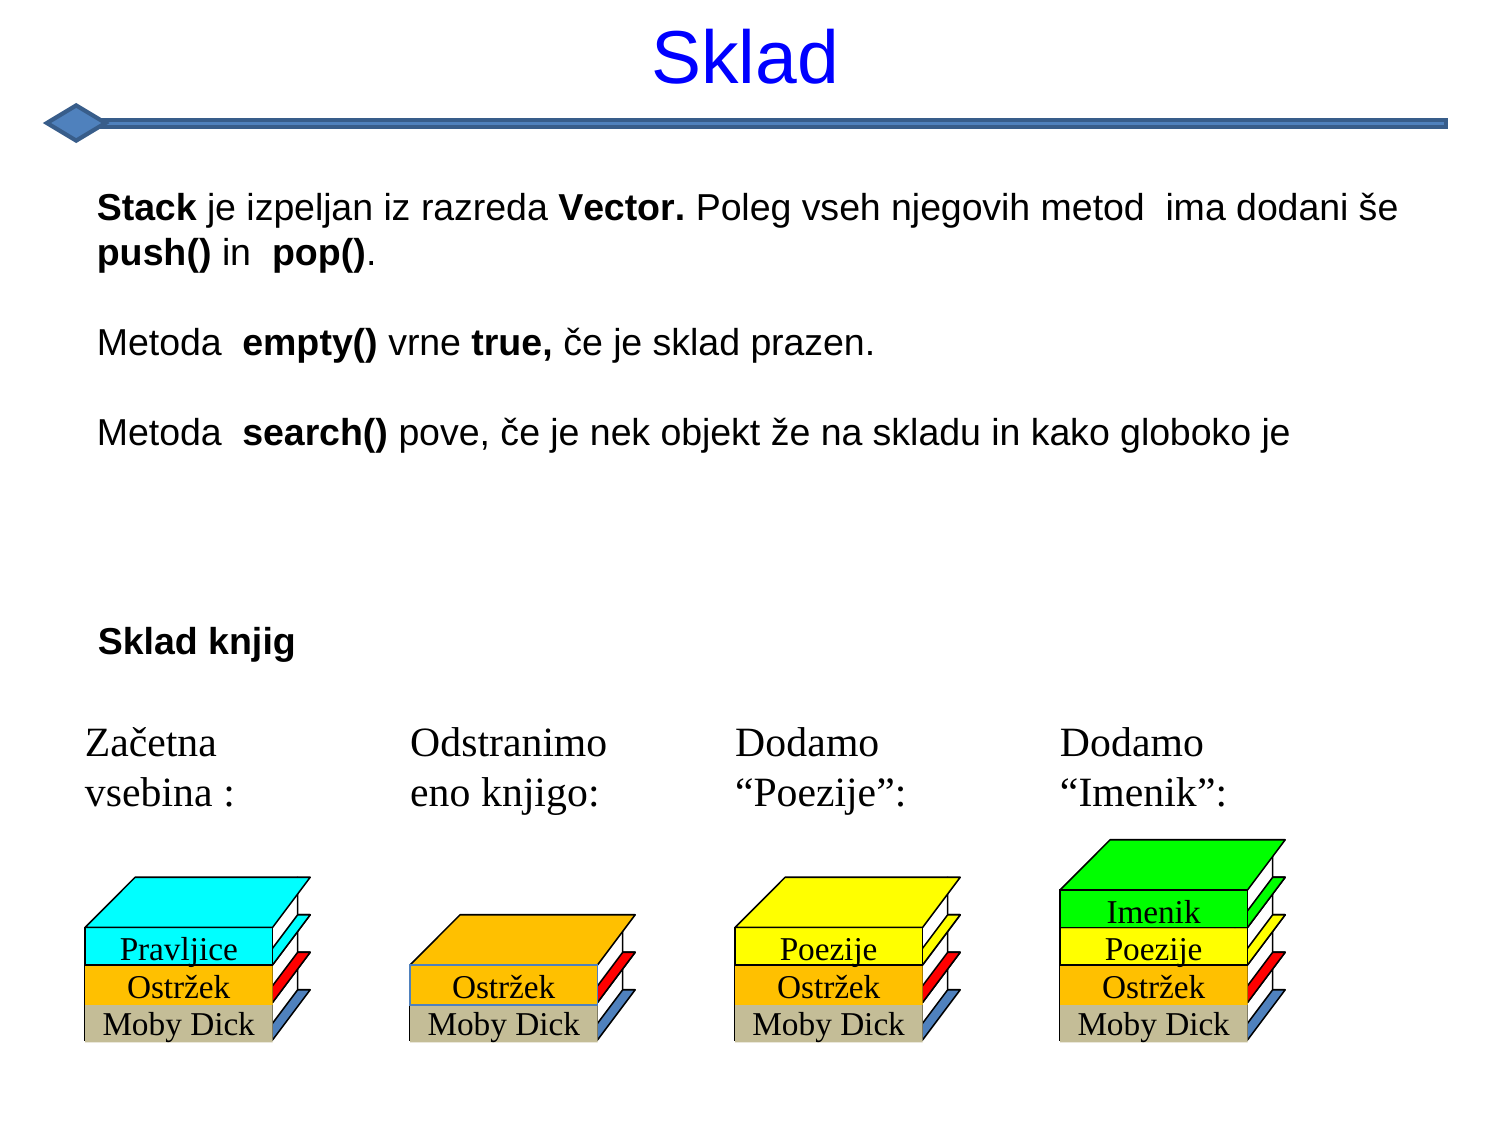

# Sklad
Stack je izpeljan iz razreda Vector. Poleg vseh njegovih metod ima dodani še push() in pop().
Metoda empty() vrne true, če je sklad prazen.
Metoda search() pove, če je nek objekt že na skladu in kako globoko je
Sklad knjig
Začetna vsebina :
Odstranimo eno knjigo:
Dodamo “Poezije”:
Dodamo “Imenik”:
Imenik
Pravljice
Poezije
Poezije
Ostržek
Ostržek
Ostržek
Ostržek
Moby Dick
Moby Dick
Moby Dick
Moby Dick